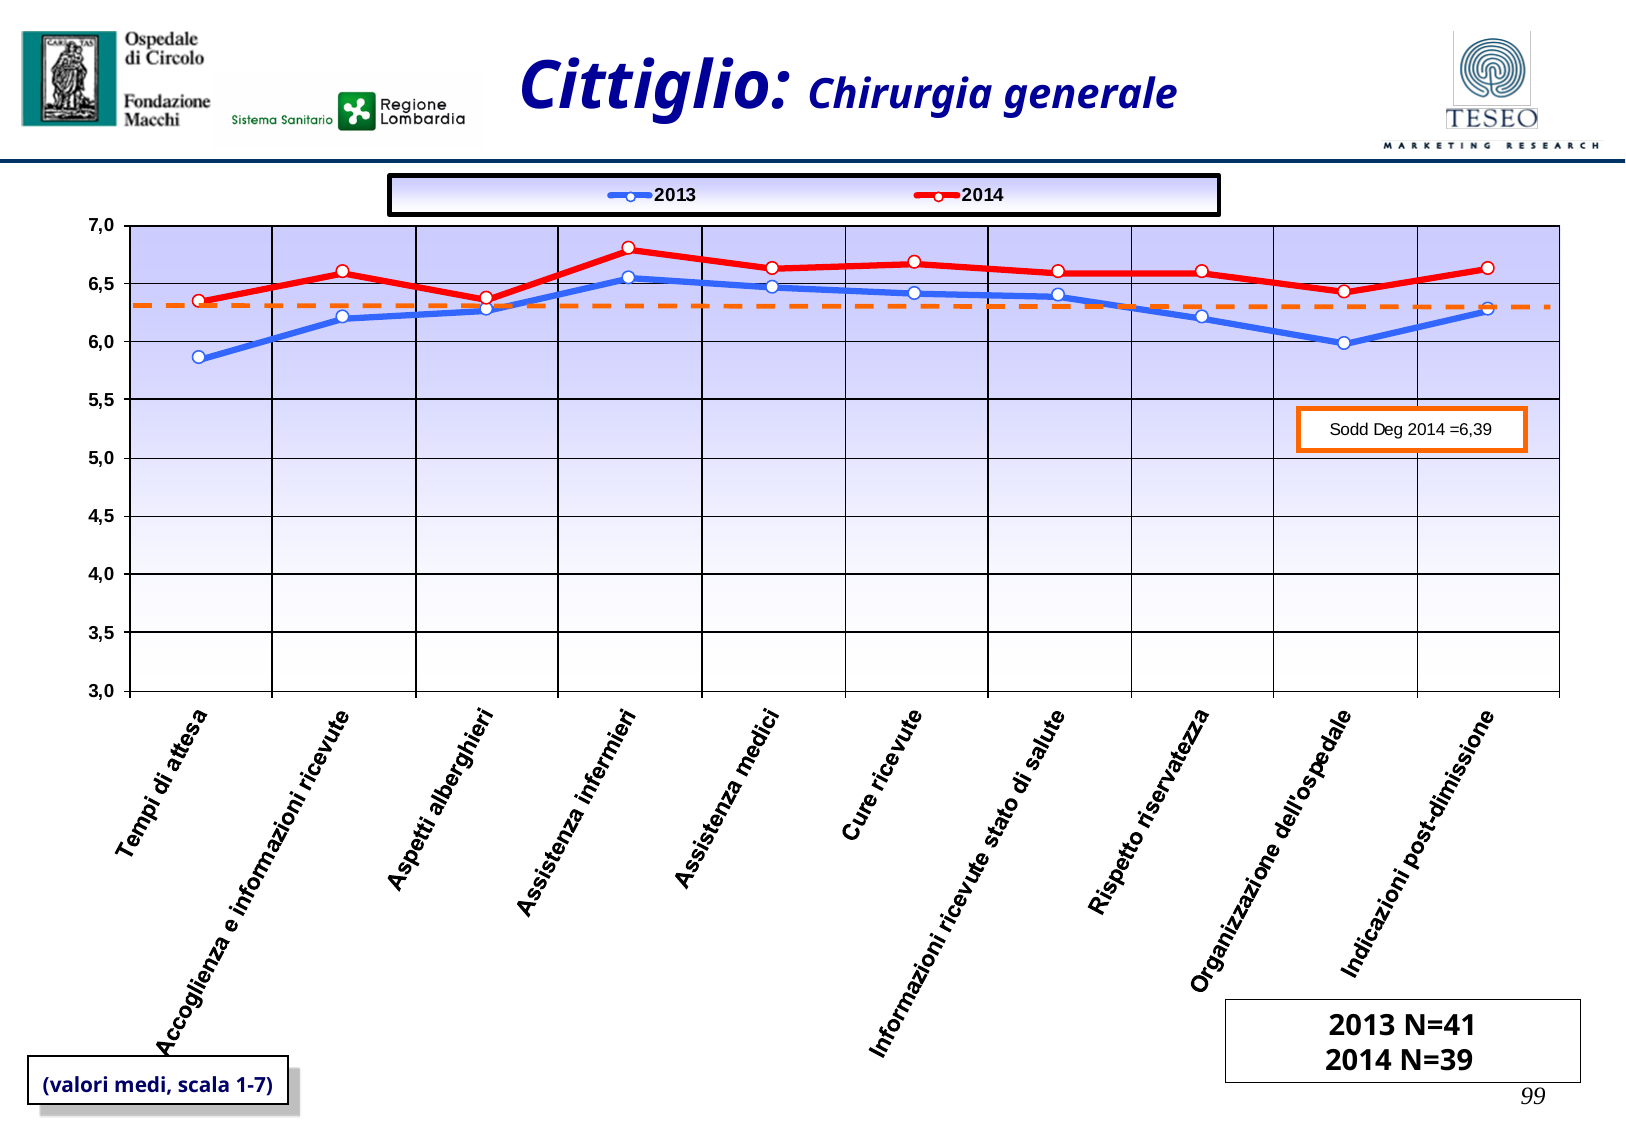

Cittiglio: Chirurgia generale
2013 N=41
2014 N=39
(valori medi, scala 1-7)